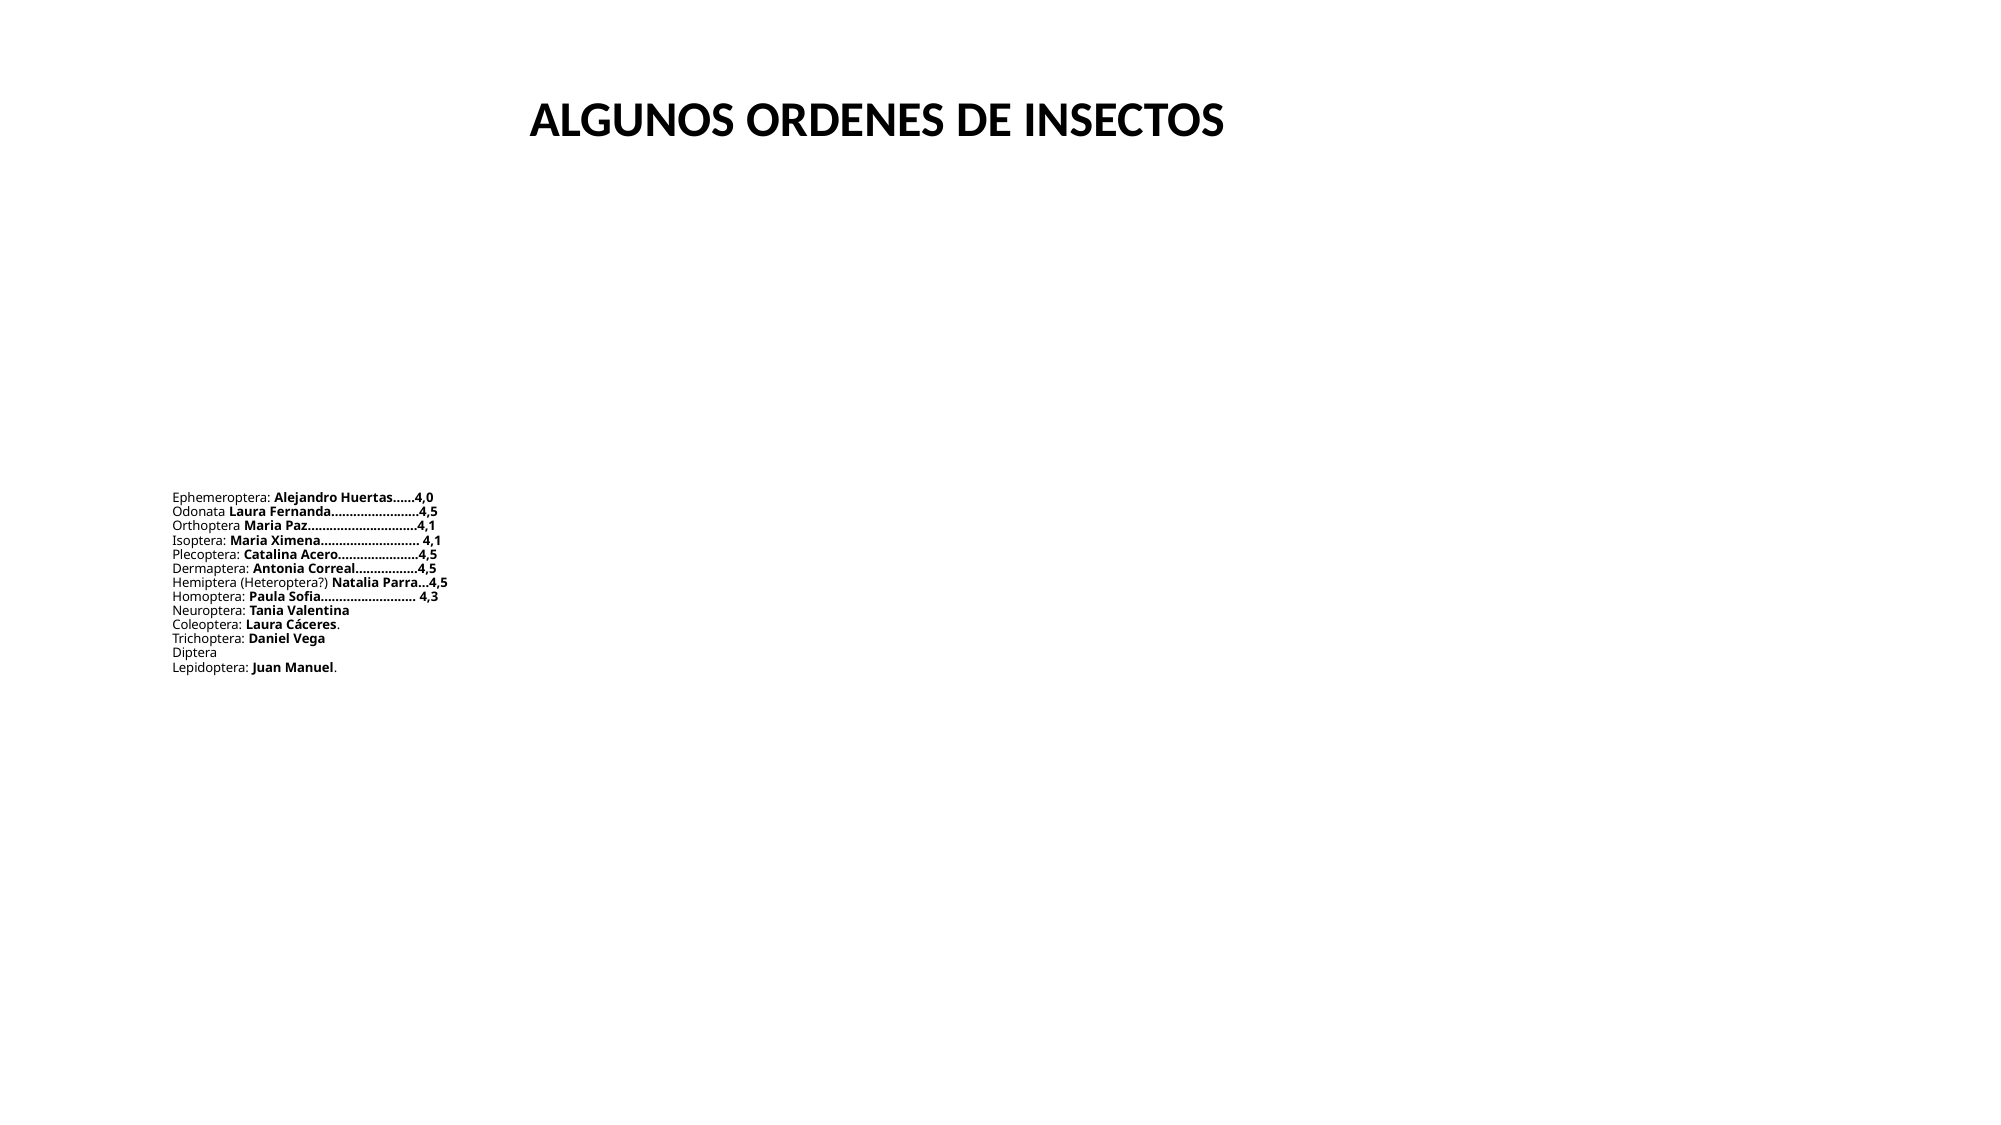

ALGUNOS ORDENES DE INSECTOS
# Ephemeroptera: Alejandro Huertas……4,0 Odonata Laura Fernanda……………………4,5 Orthoptera Maria Paz…………………………4,1 Isoptera: Maria Ximena……………………… 4,1 Plecoptera: Catalina Acero………………….4,5 Dermaptera: Antonia Correal……………..4,5 Hemiptera (Heteroptera?) Natalia Parra…4,5 Homoptera: Paula Sofia…………………….. 4,3 Neuroptera: Tania Valentina Coleoptera: Laura Cáceres. Trichoptera: Daniel Vega Diptera Lepidoptera: Juan Manuel.